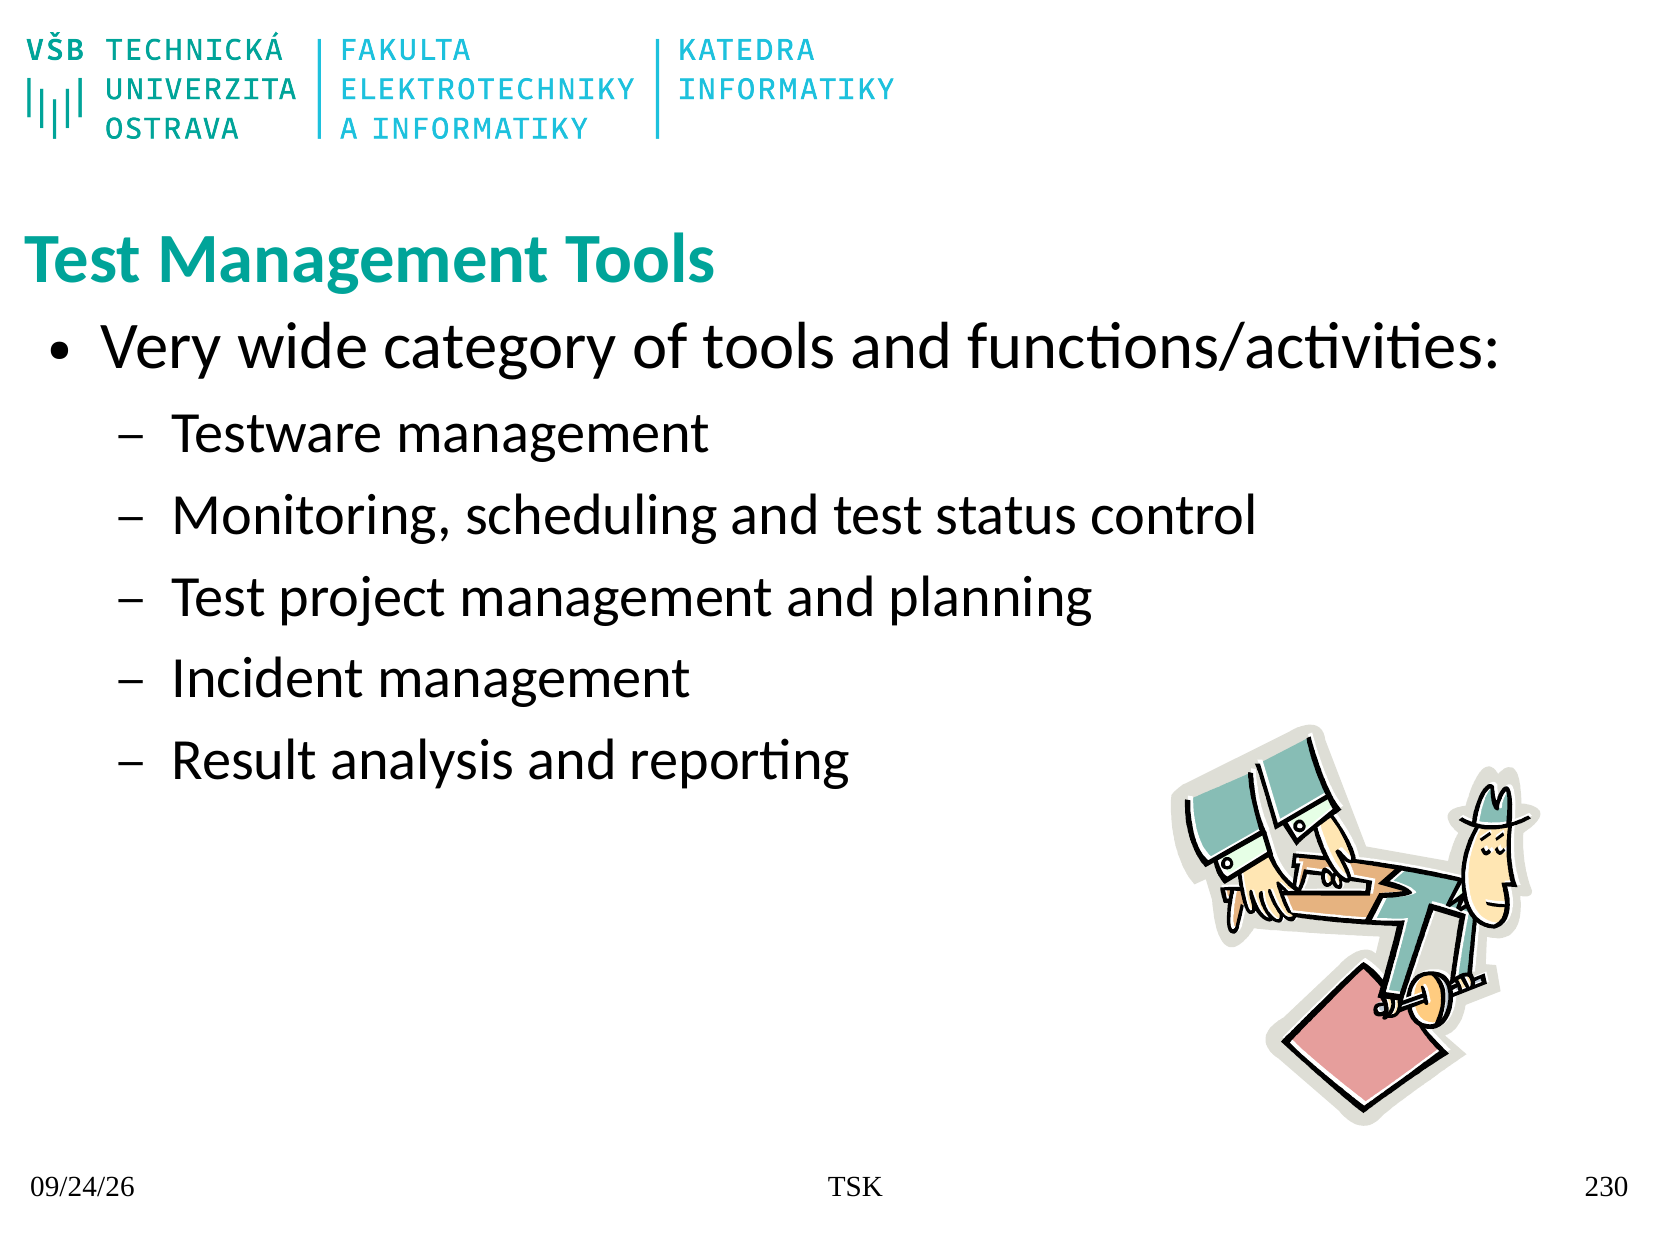

# Test Management Tools
Very wide category of tools and functions/activities:
Testware management
Monitoring, scheduling and test status control
Test project management and planning
Incident management
Result analysis and reporting
TSK
230